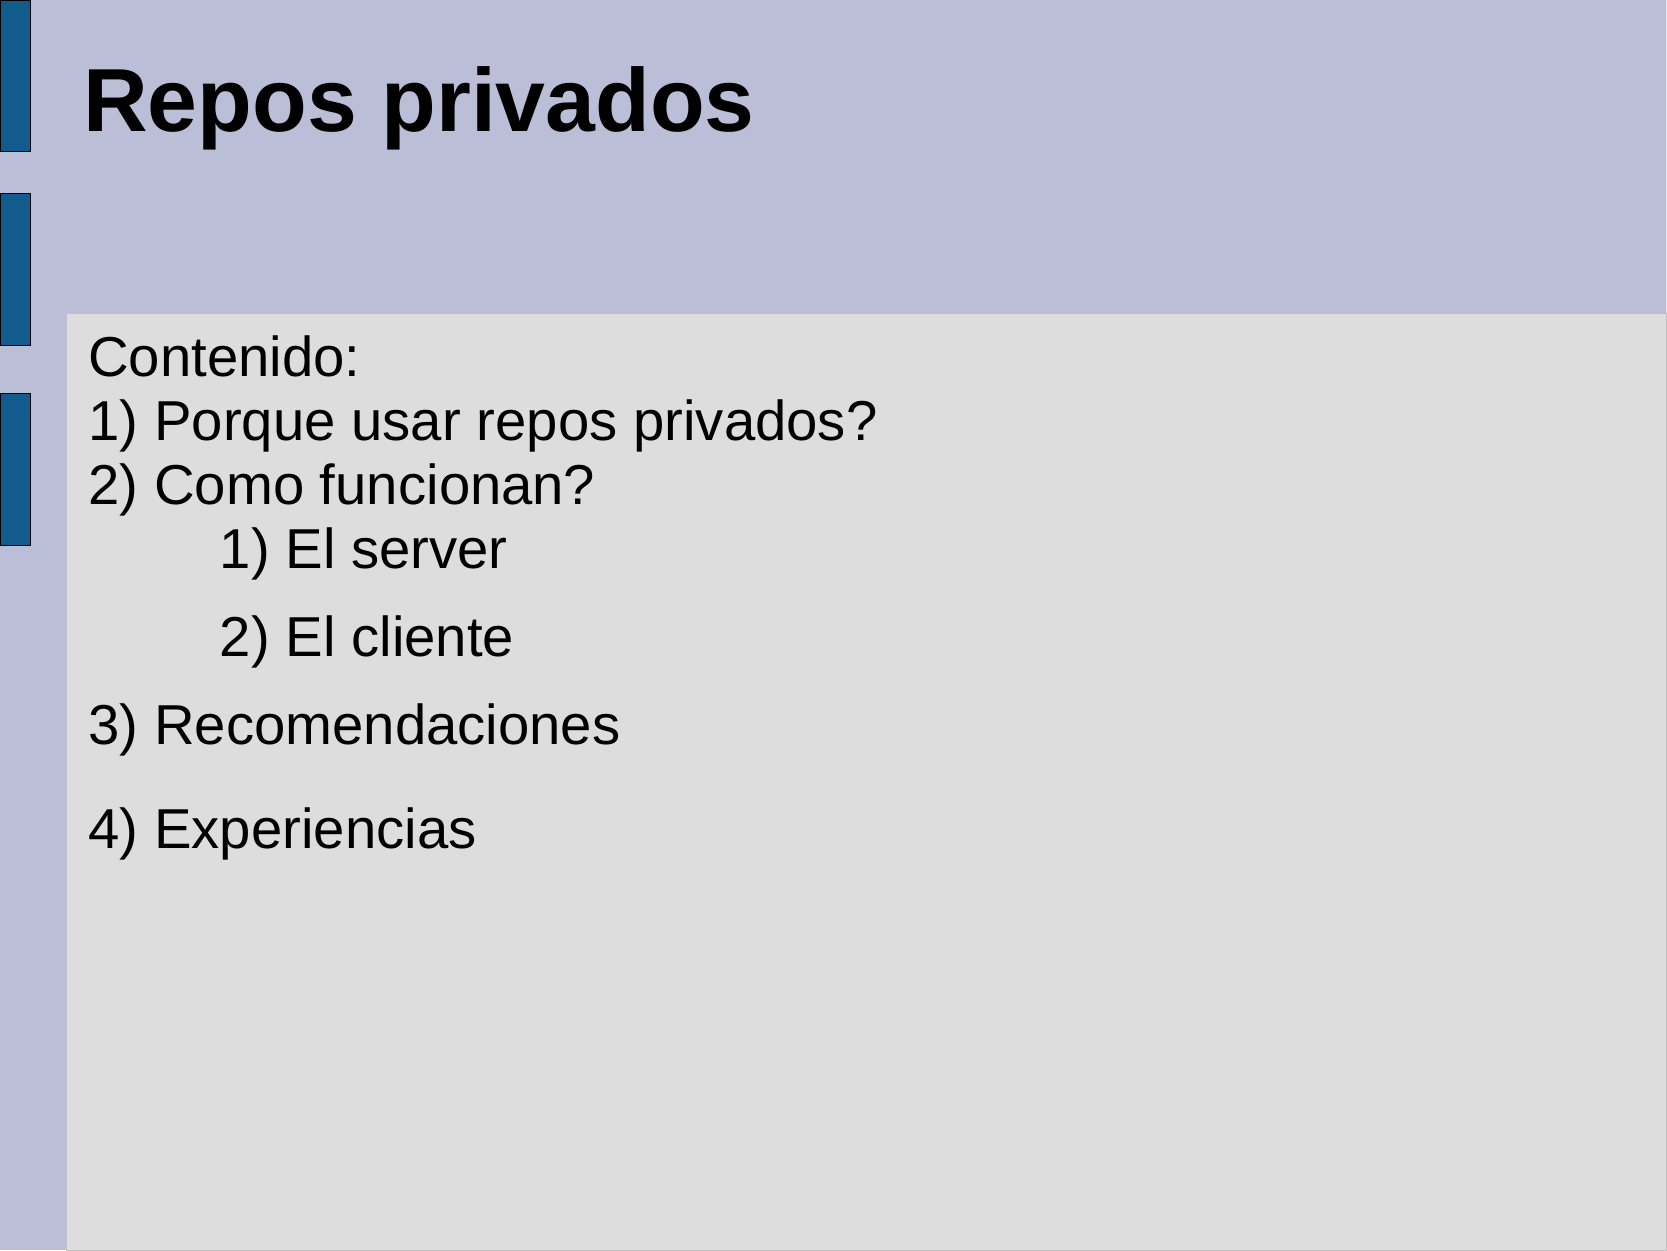

# Repos privados
Contenido:
 Porque usar repos privados?
 Como funcionan?
 El server
 El cliente
 Recomendaciones
 Experiencias